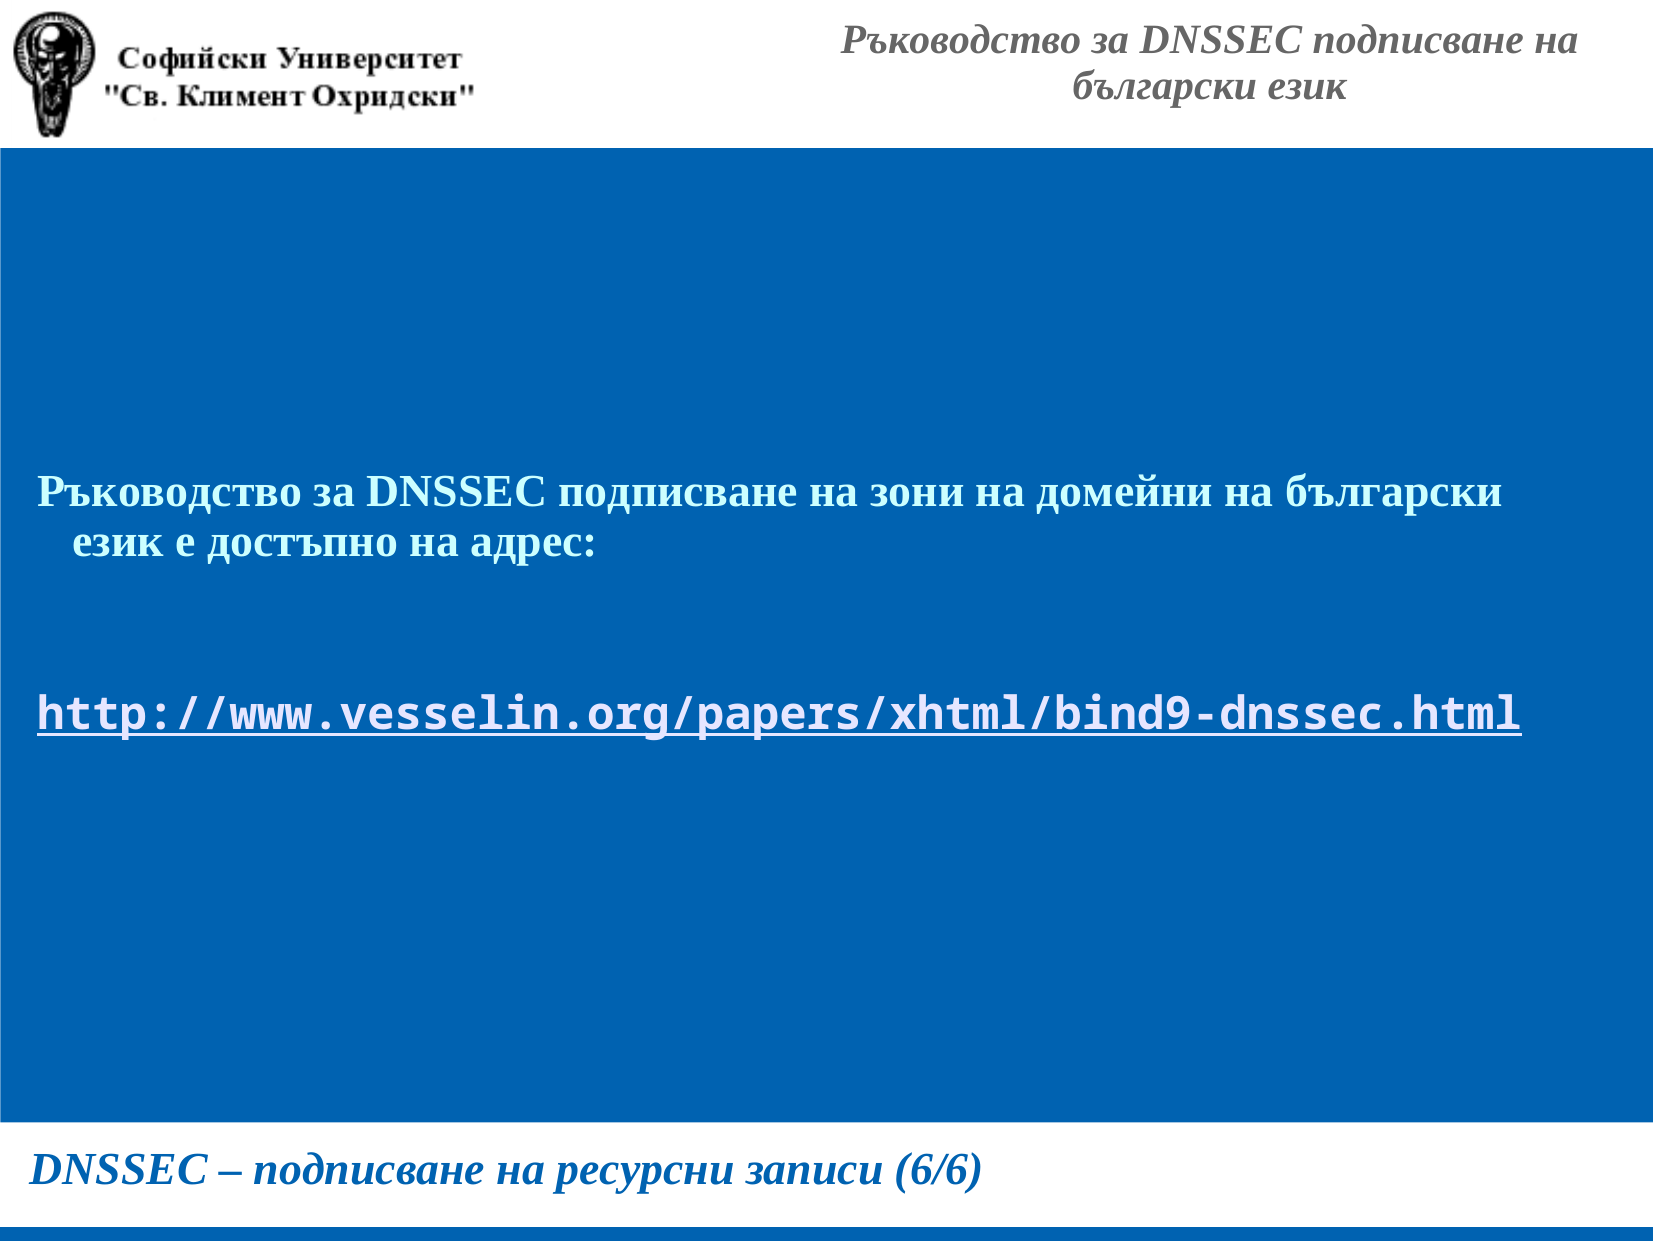

# Ръководство за DNSSEC подписване на български език
Ръководство за DNSSEC подписване на зони на домейни на български език е достъпно на адрес:
http://www.vesselin.org/papers/xhtml/bind9-dnssec.html
DNSSEC – подписване на ресурсни записи (6/6)